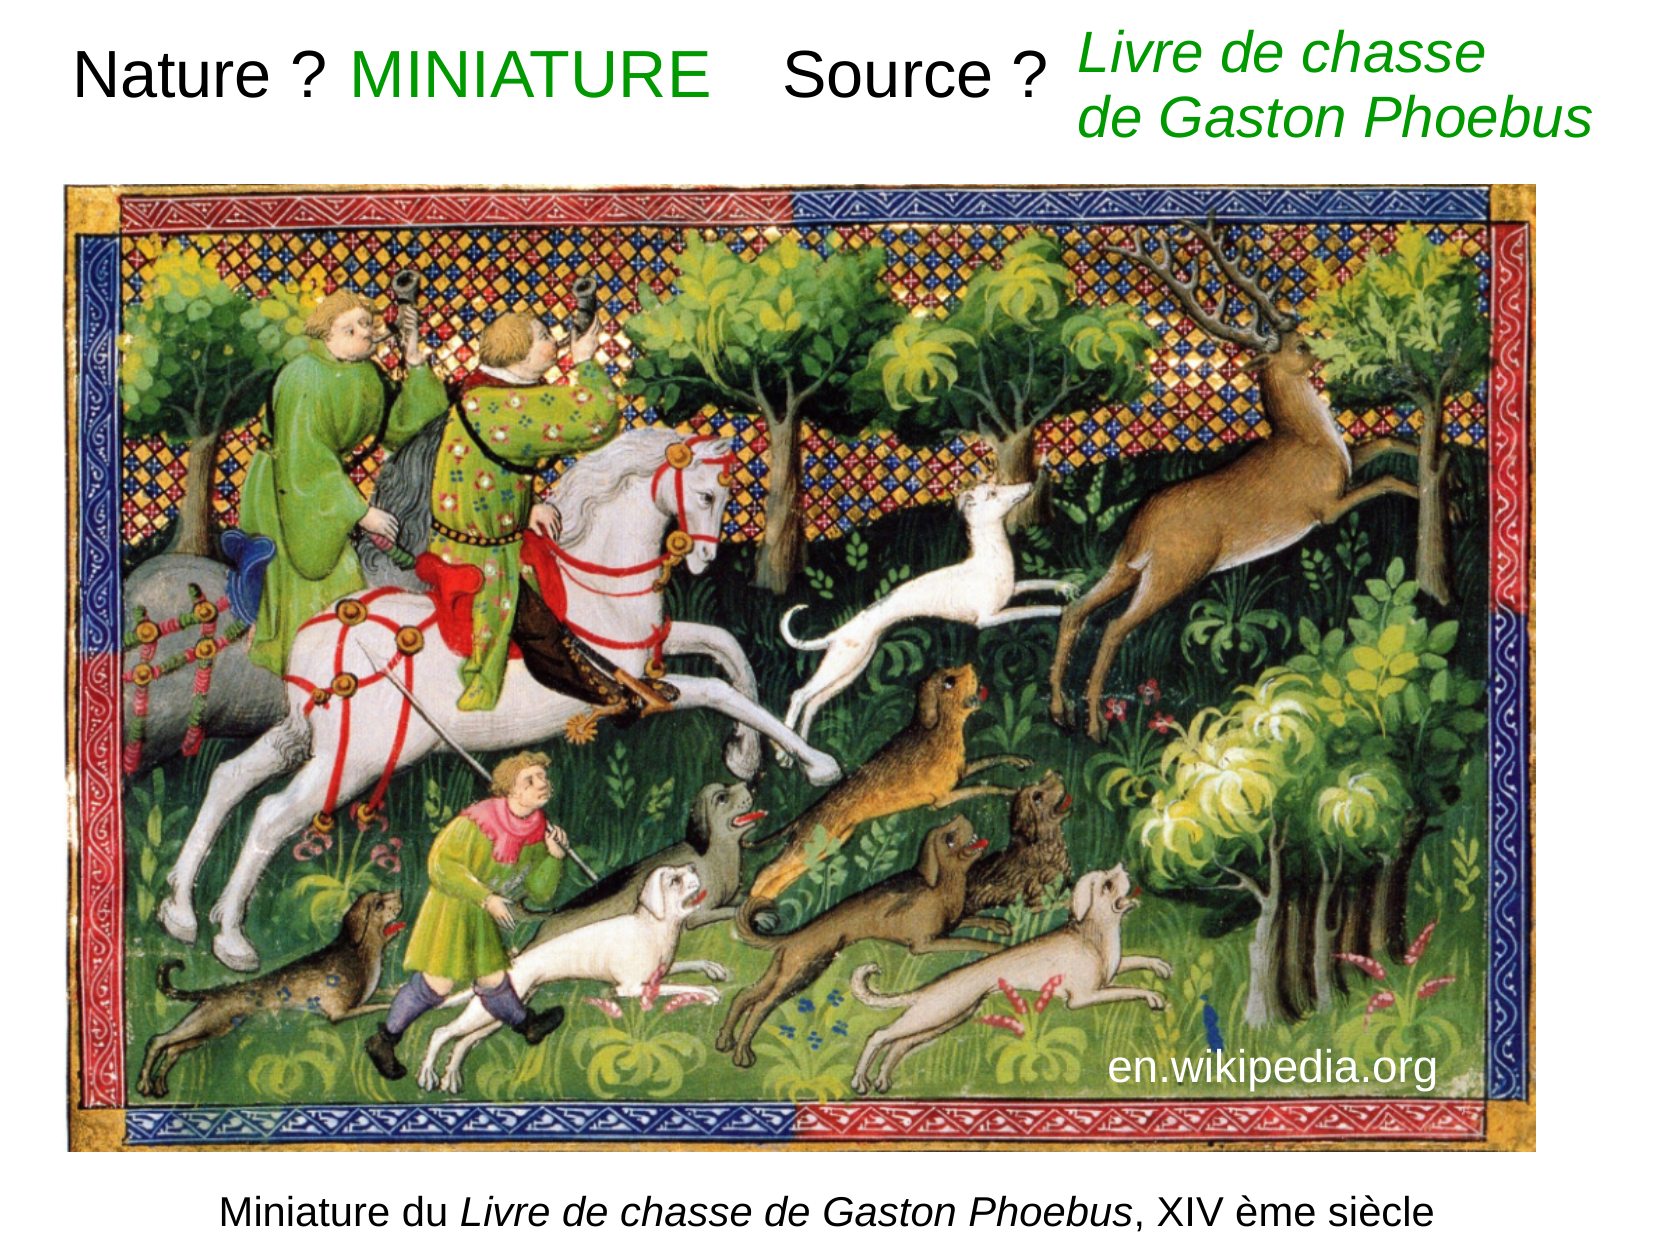

Livre de chasse
de Gaston Phoebus
Source ?
Nature ?
MINIATURE
en.wikipedia.org
Miniature du Livre de chasse de Gaston Phoebus, XIV ème siècle